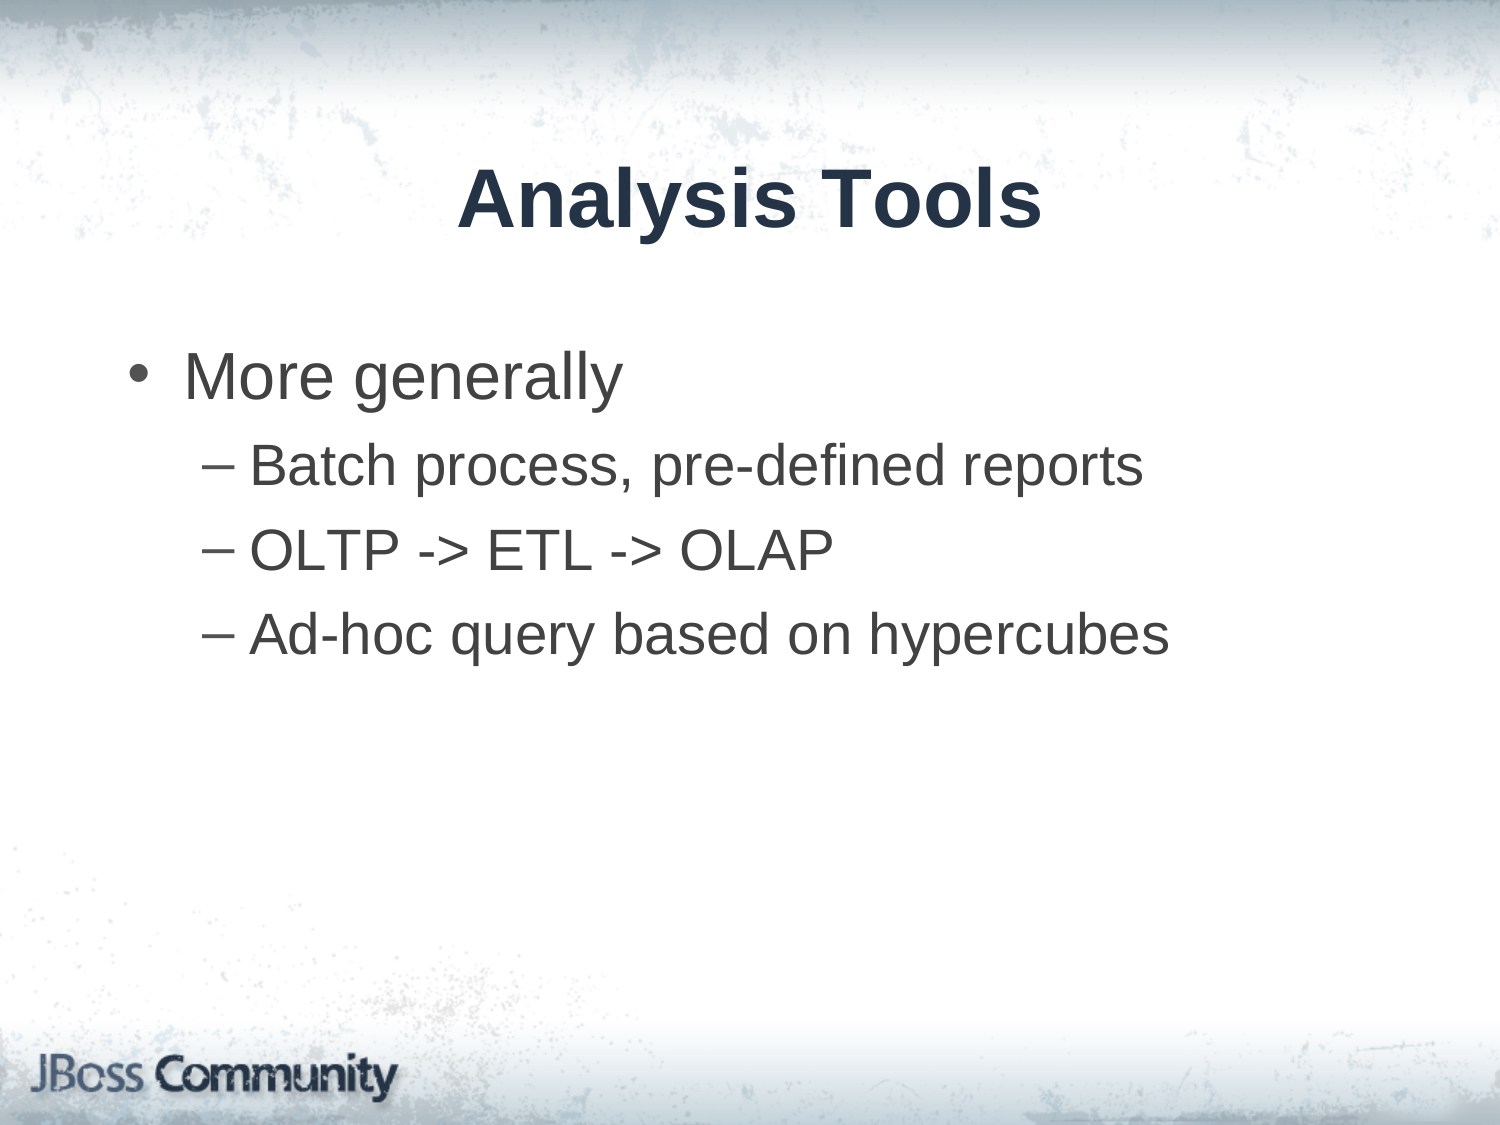

# Analysis Tools
More generally
Batch process, pre-defined reports
OLTP -> ETL -> OLAP
Ad-hoc query based on hypercubes